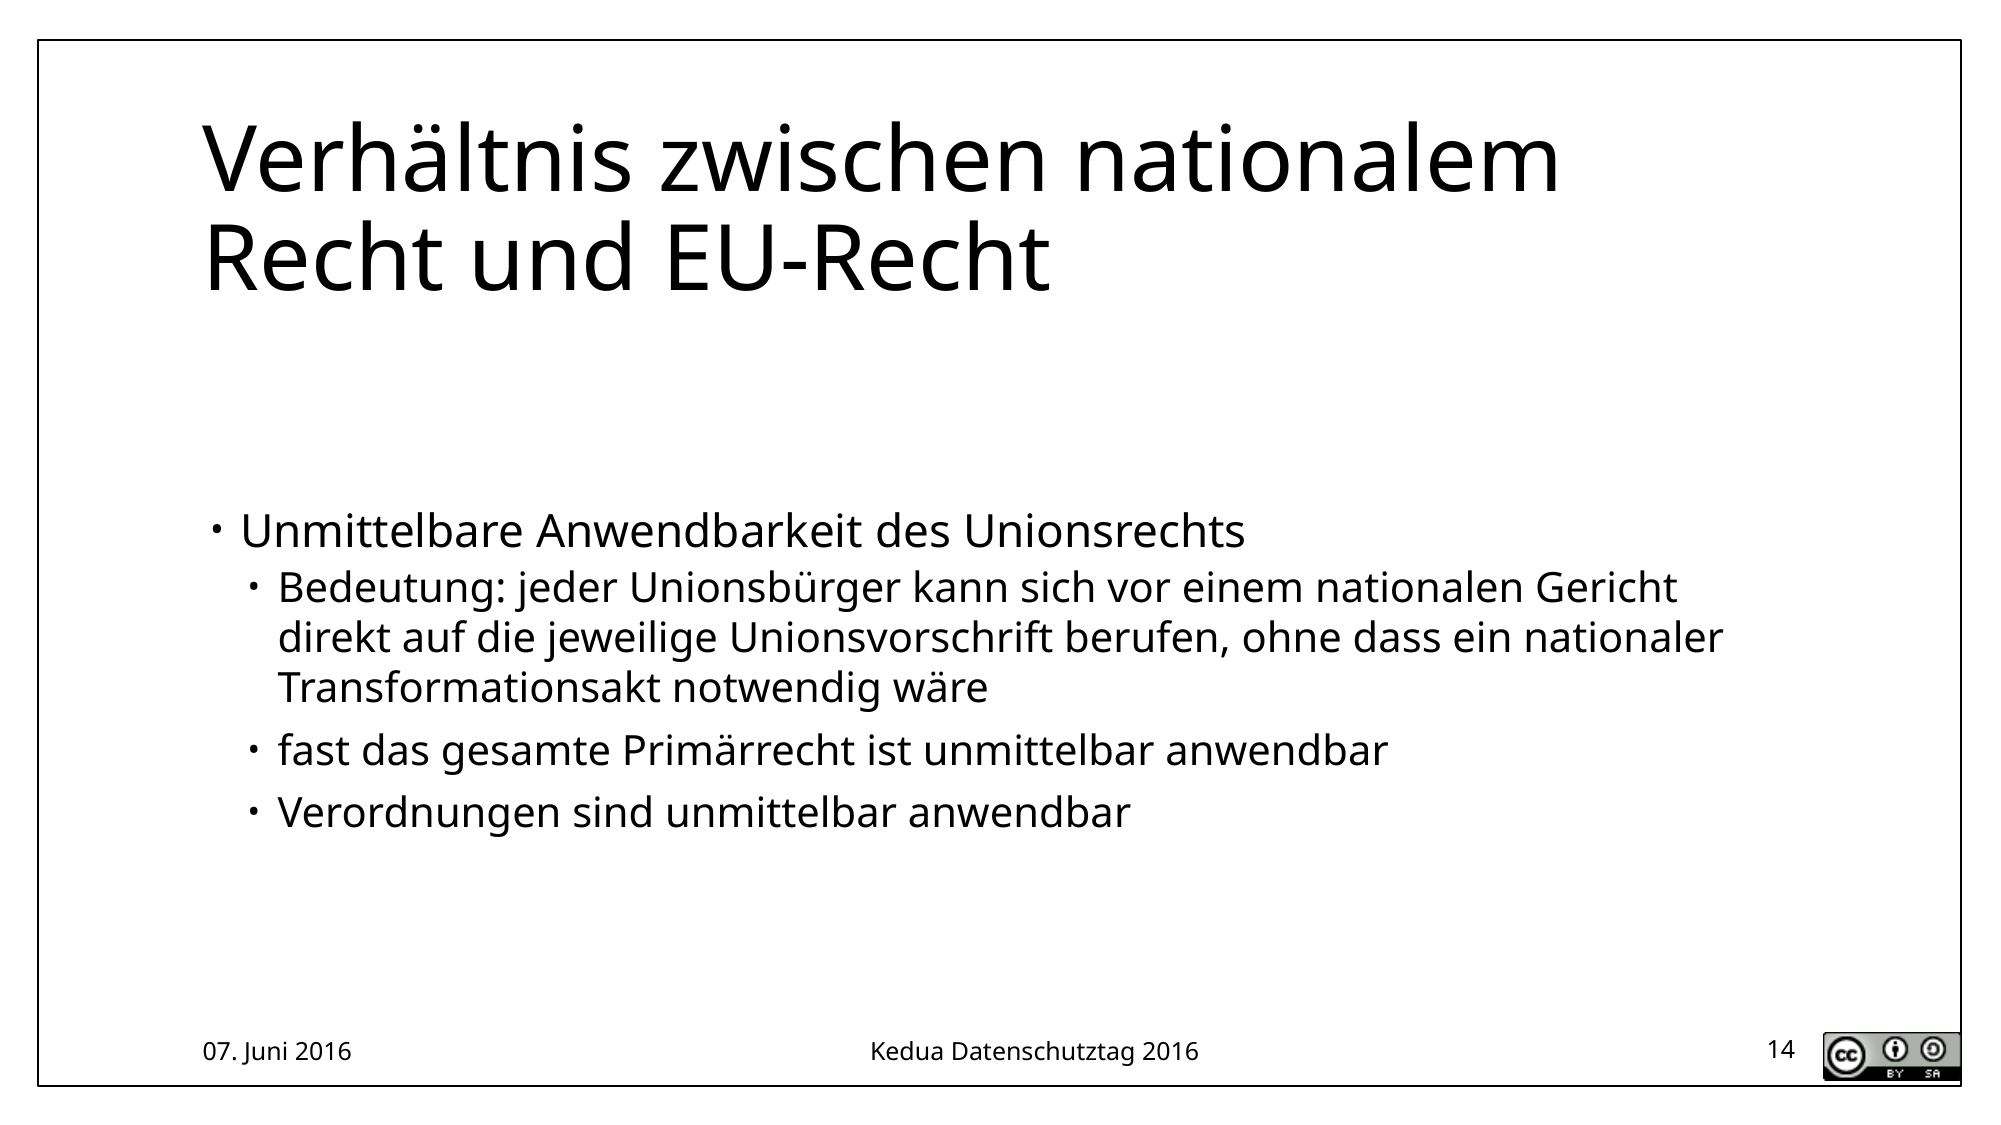

# Verhältnis zwischen nationalem Recht und EU-Recht
Unmittelbare Anwendbarkeit des Unionsrechts
Bedeutung: jeder Unionsbürger kann sich vor einem nationalen Gericht direkt auf die jeweilige Unionsvorschrift berufen, ohne dass ein nationaler Transformationsakt notwendig wäre
fast das gesamte Primärrecht ist unmittelbar anwendbar
Verordnungen sind unmittelbar anwendbar
07. Juni 2016
Kedua Datenschutztag 2016